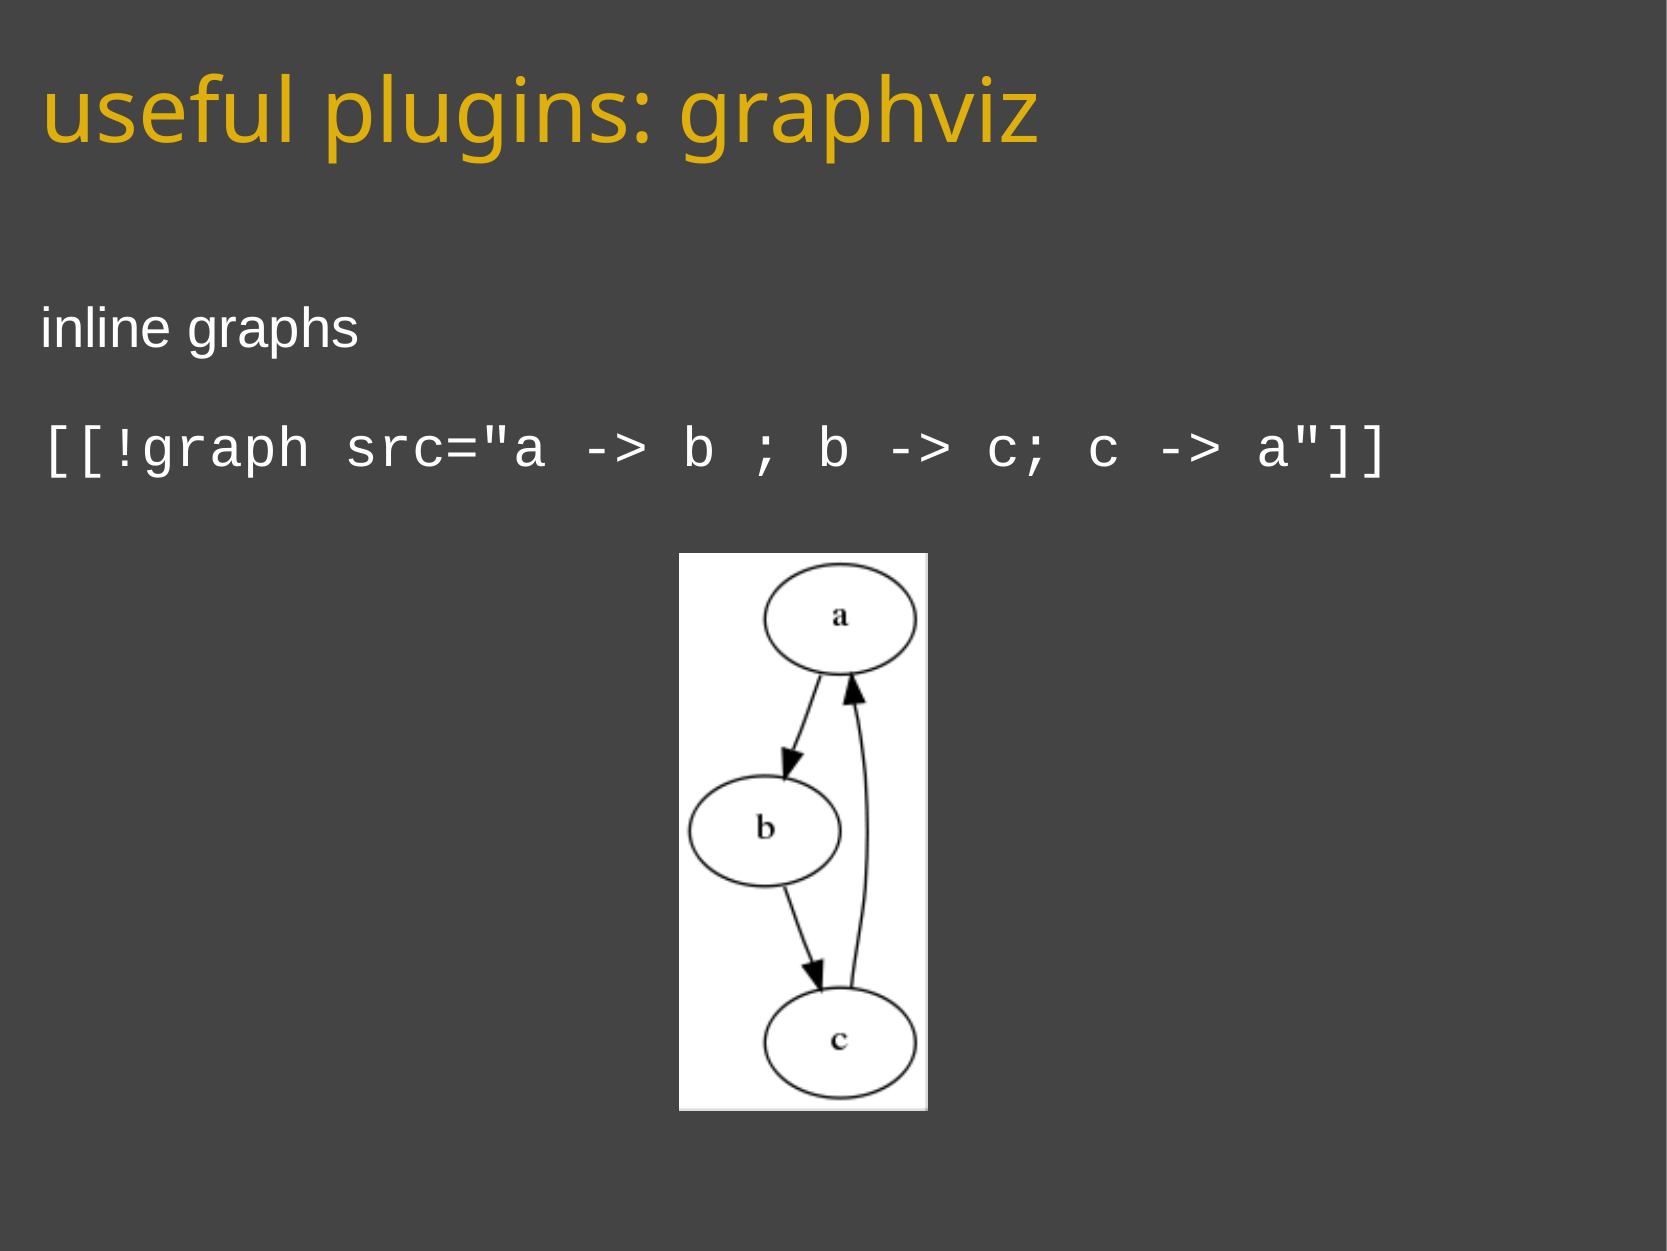

# useful plugins: graphviz
inline graphs
[[!graph src="a -> b ; b -> c; c -> a"]]